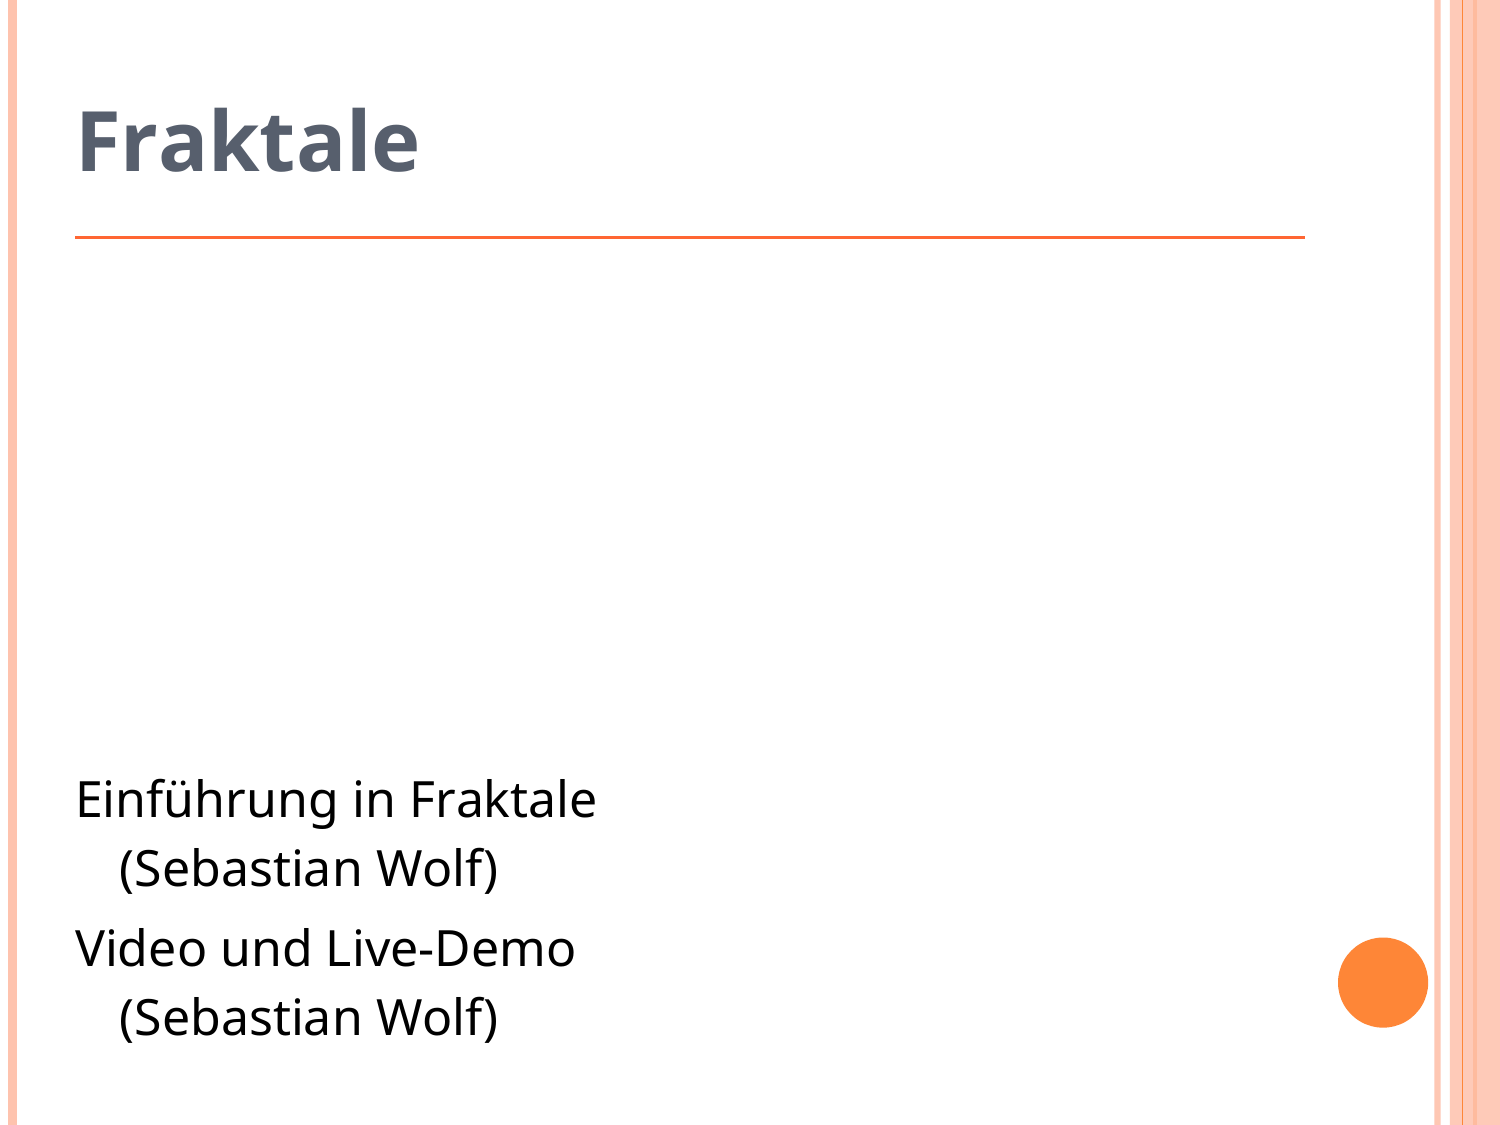

# Fraktale
Einführung in Fraktale
(Sebastian Wolf)
Video und Live-Demo
(Sebastian Wolf)